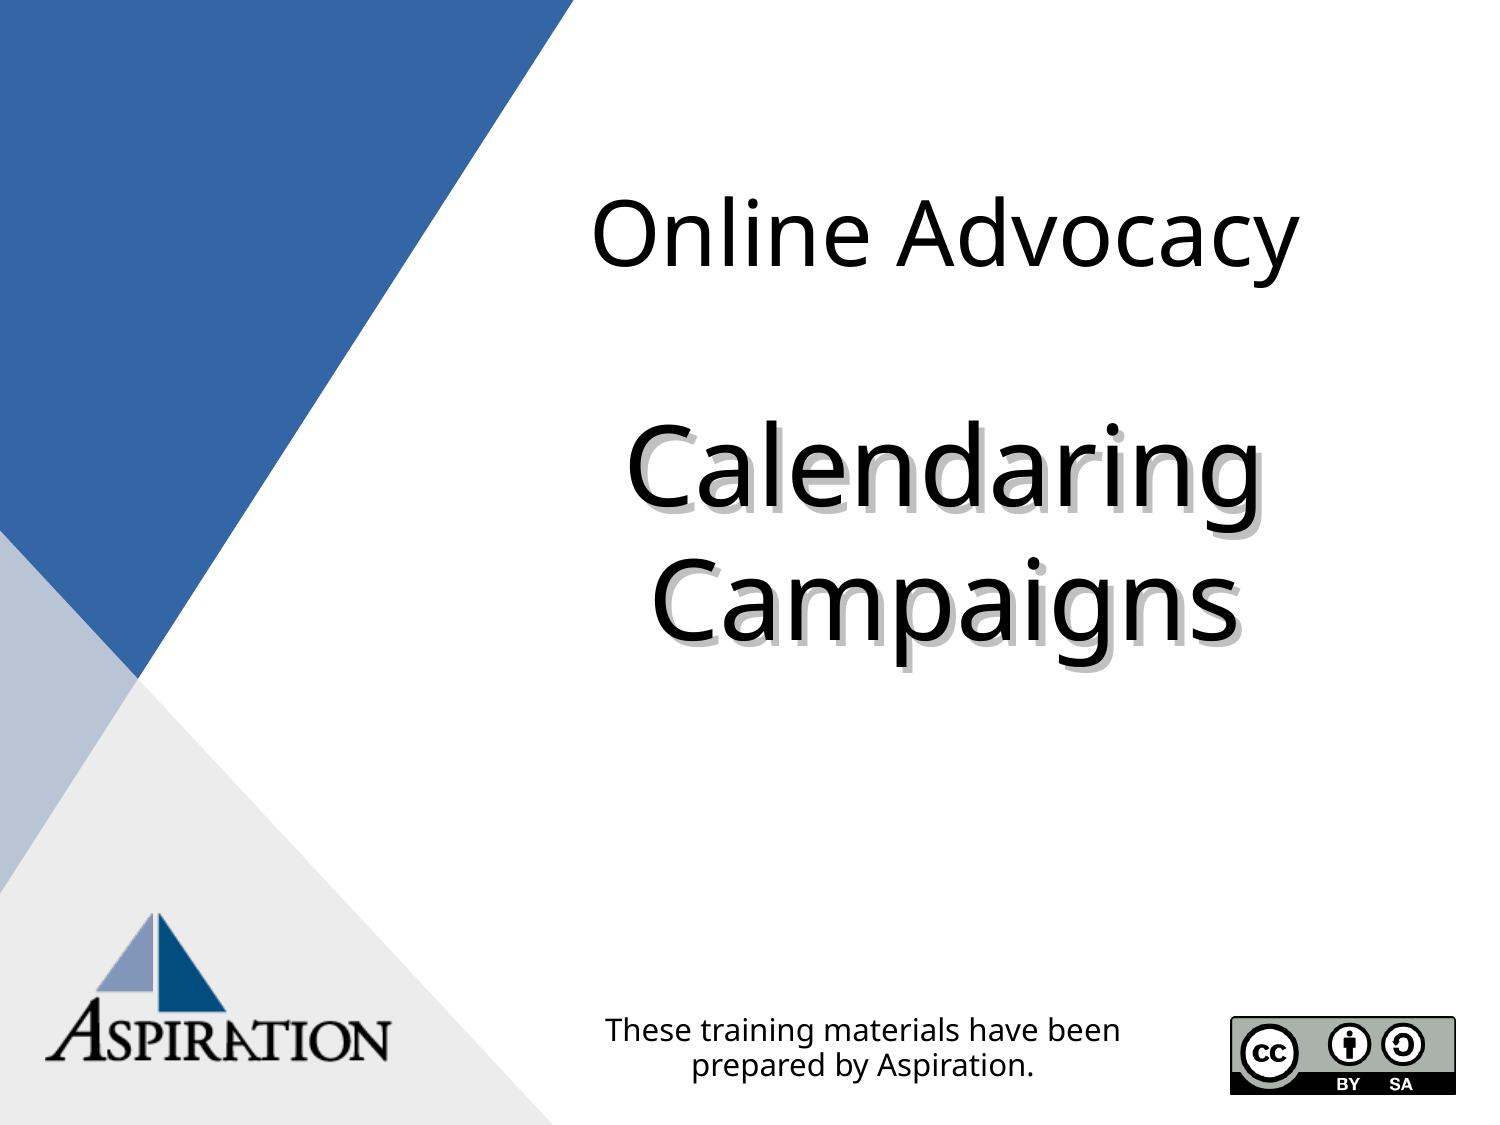

# Online Advocacy
Calendaring Campaigns
These training materials have been prepared by Aspiration.